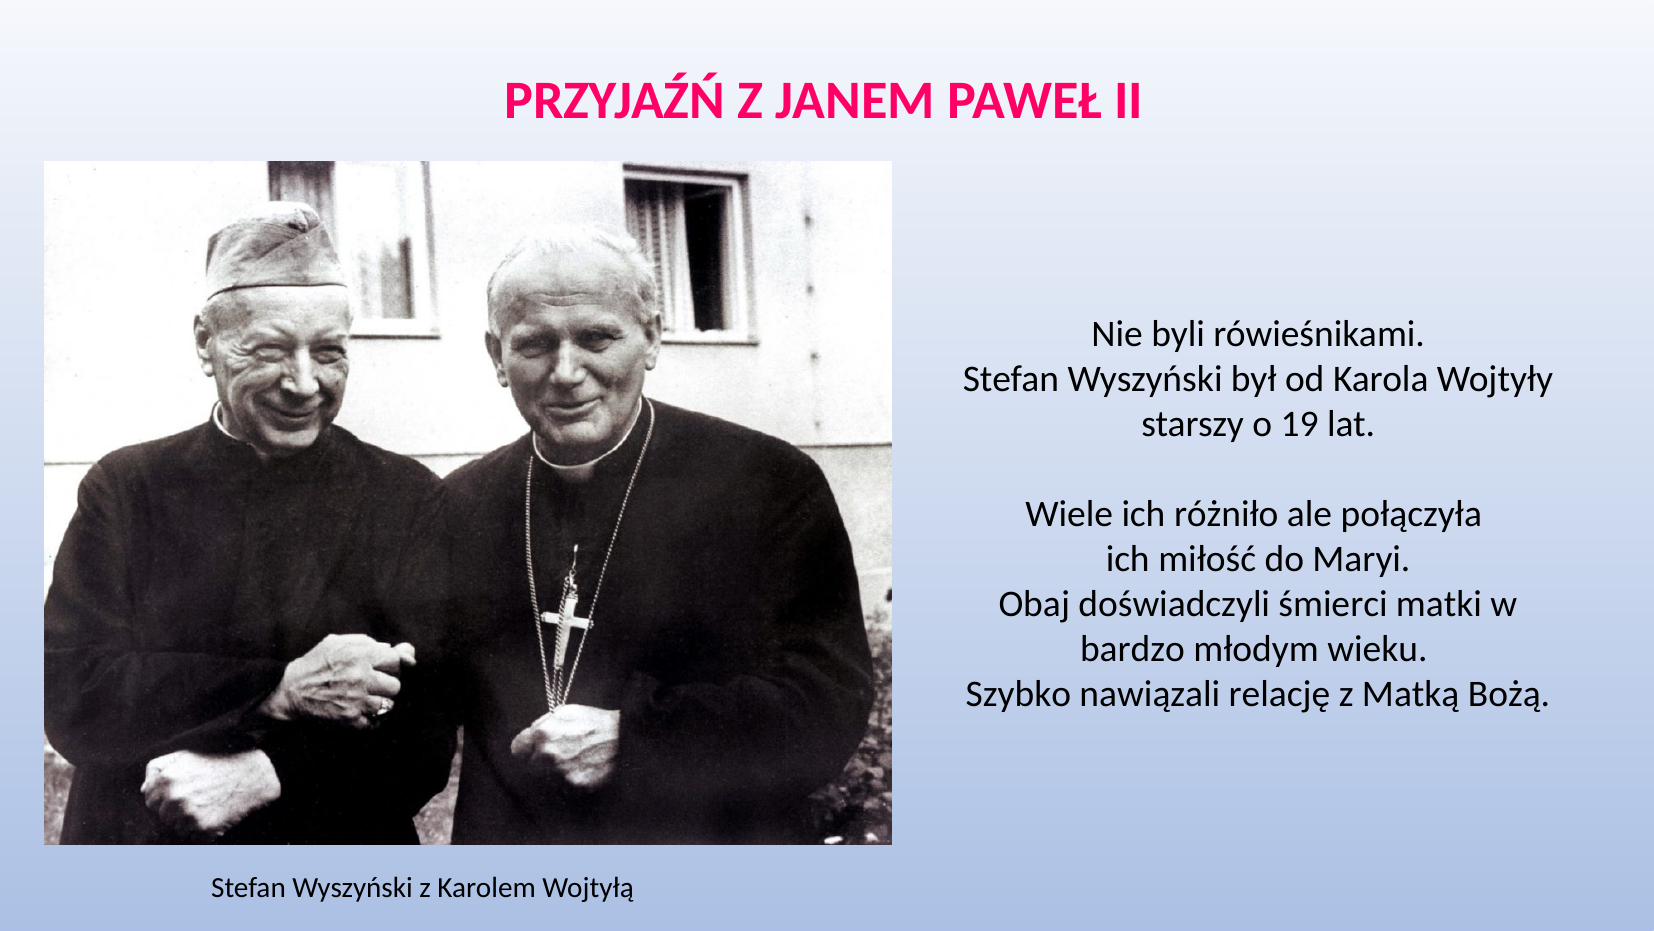

PRZYJAŹŃ Z JANEM PAWEŁ II
Nie byli rówieśnikami.
Stefan Wyszyński był od Karola Wojtyły starszy o 19 lat.
Wiele ich różniło ale połączyła
ich miłość do Maryi.
Obaj doświadczyli śmierci matki w bardzo młodym wieku.
Szybko nawiązali relację z Matką Bożą.
Stefan Wyszyński z Karolem Wojtyłą